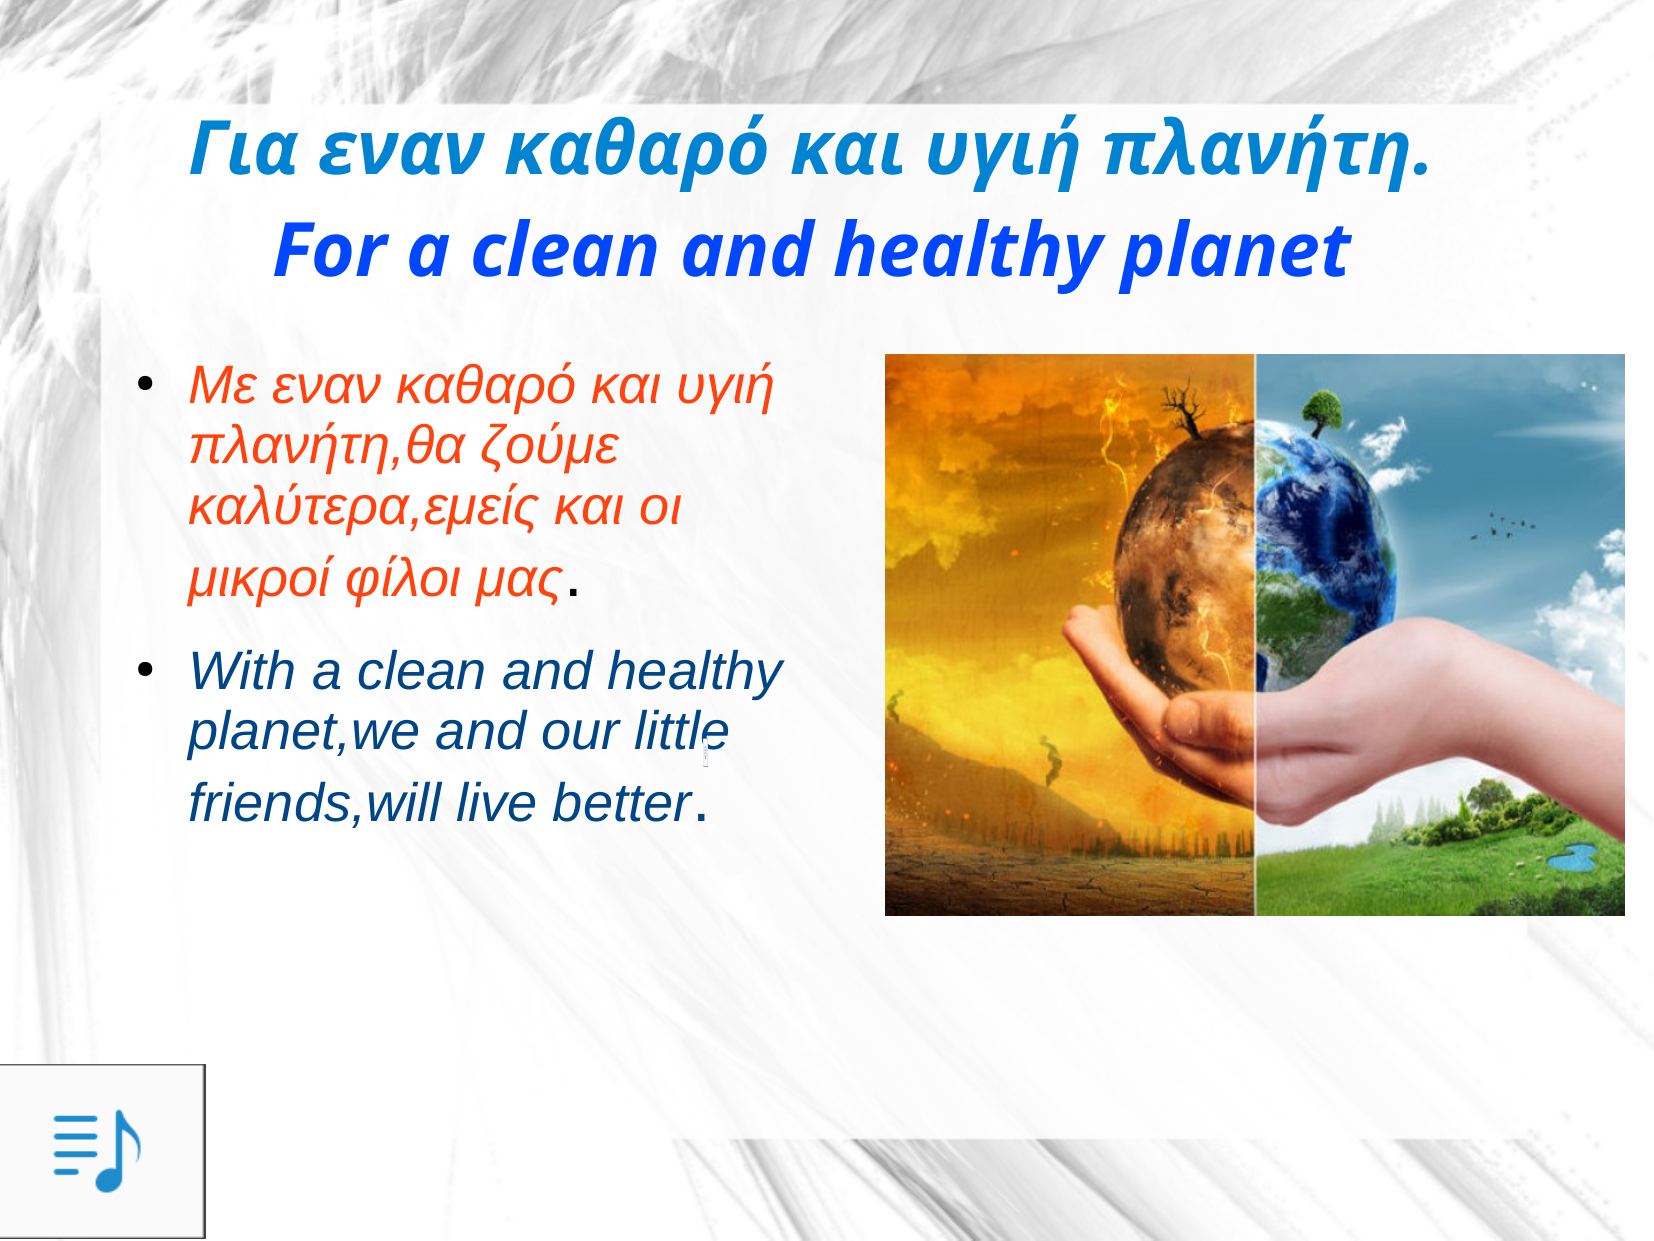

# Για εναν καθαρό και υγιή πλανήτη. For a clean and healthy planet
Με εναν καθαρό και υγιή πλανήτη,θα ζούμε καλύτερα,εμείς και οι μικροί φίλοι μας.
With a clean and healthy planet,we and our little friends,will live better.